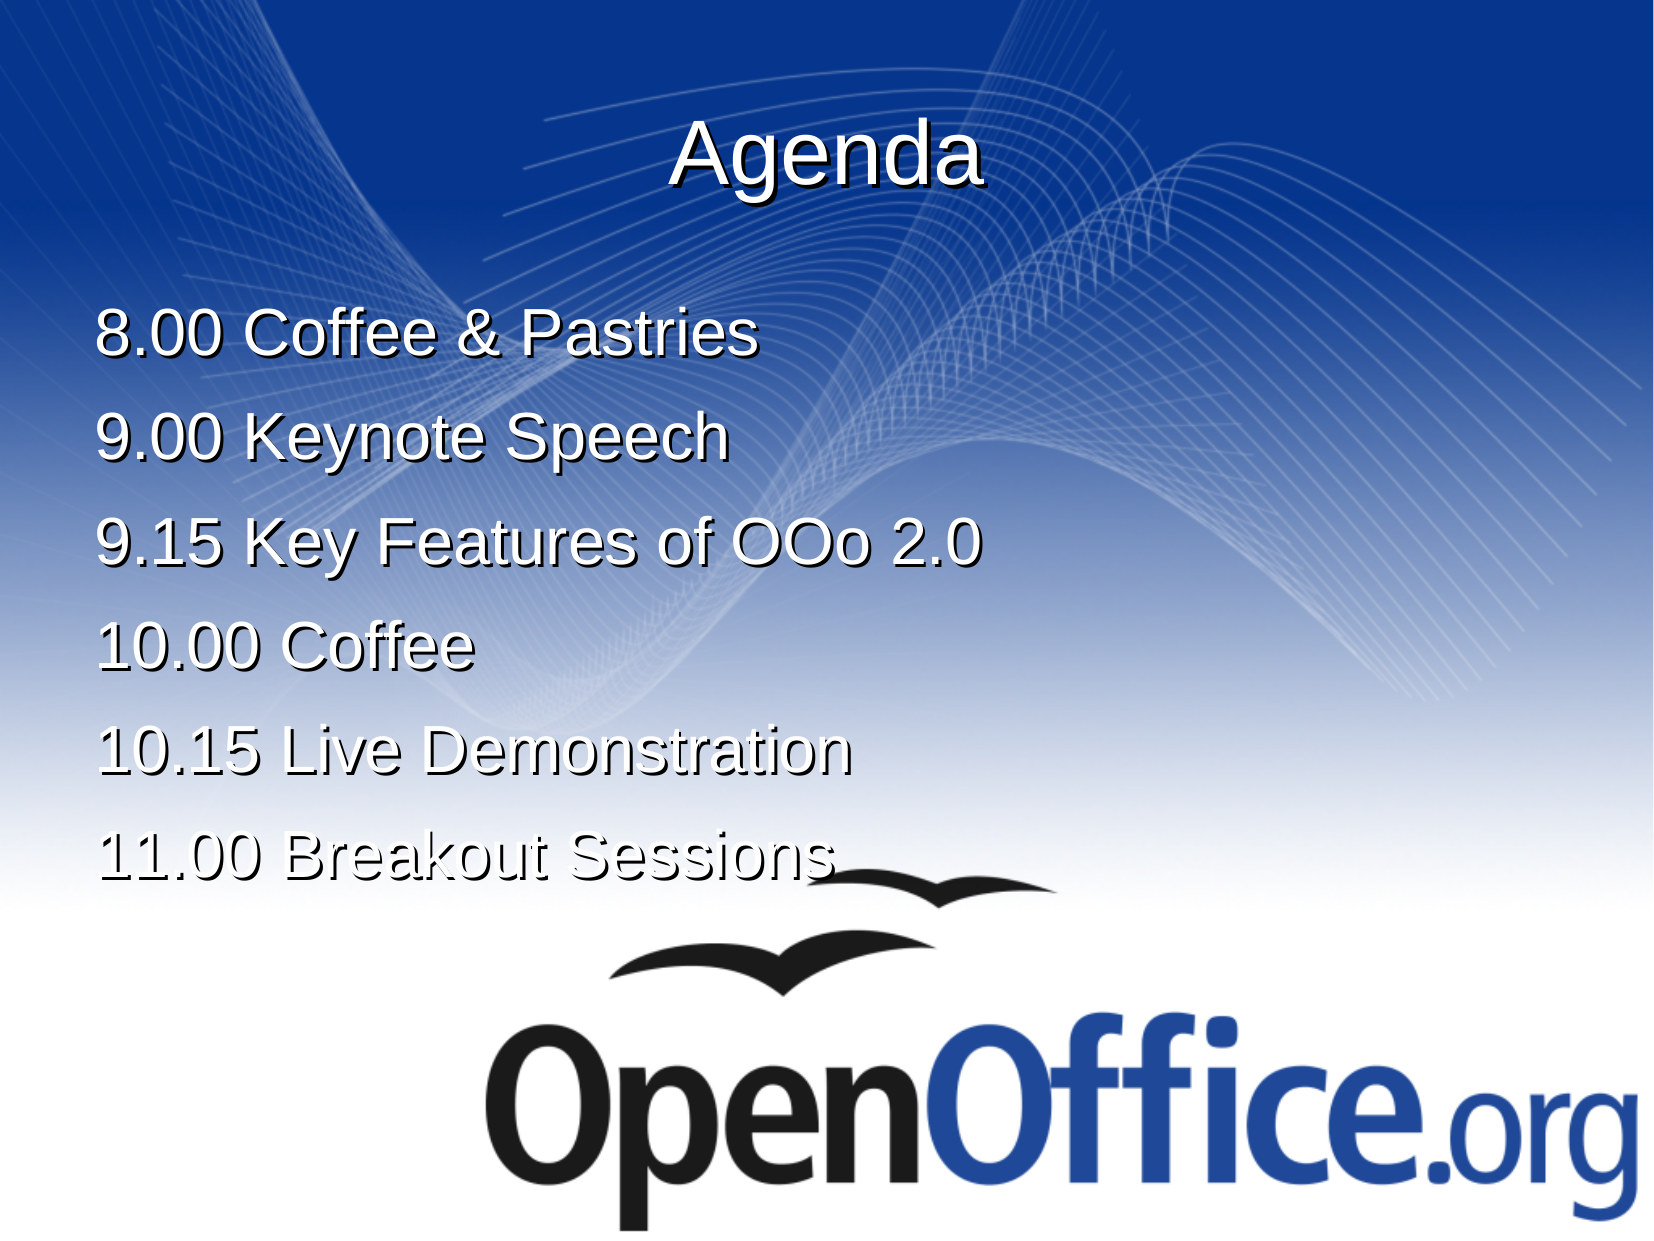

# Agenda
8.00 Coffee & Pastries
9.00 Keynote Speech
9.15 Key Features of OOo 2.0
10.00 Coffee
10.15 Live Demonstration
11.00 Breakout Sessions